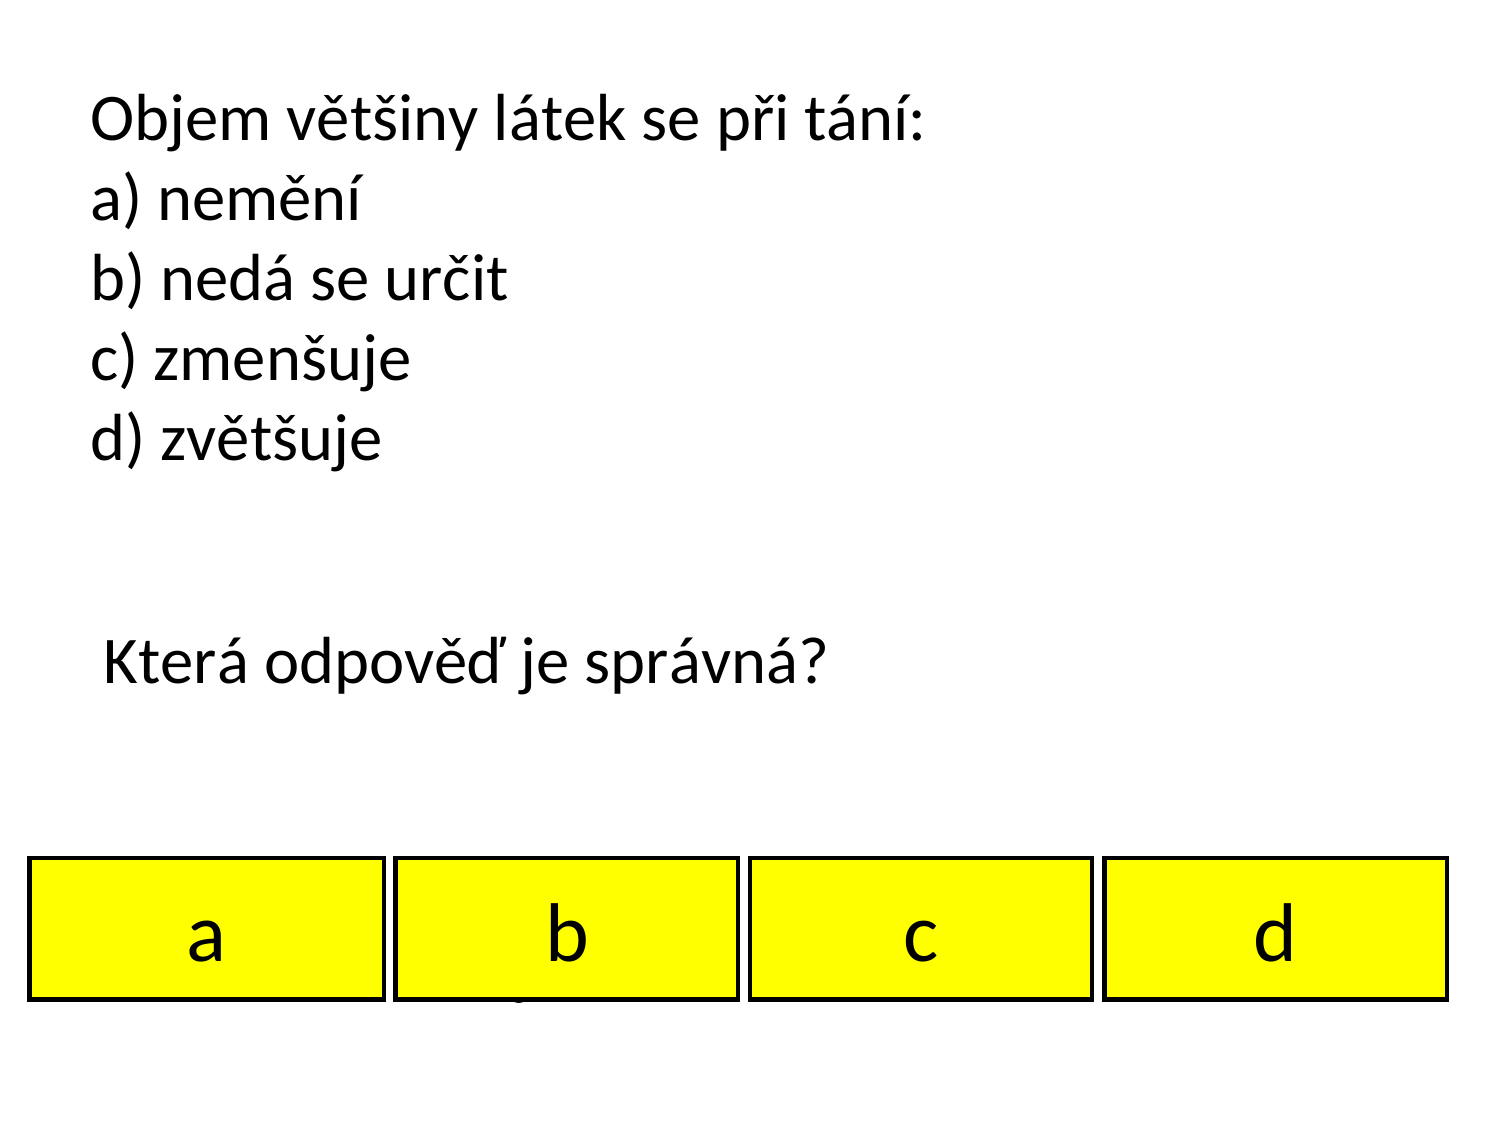

Objem většiny látek se při tání:
 nemění
 nedá se určit
 zmenšuje
 zvětšuje
Která odpověď je správná?
a
b
c
d